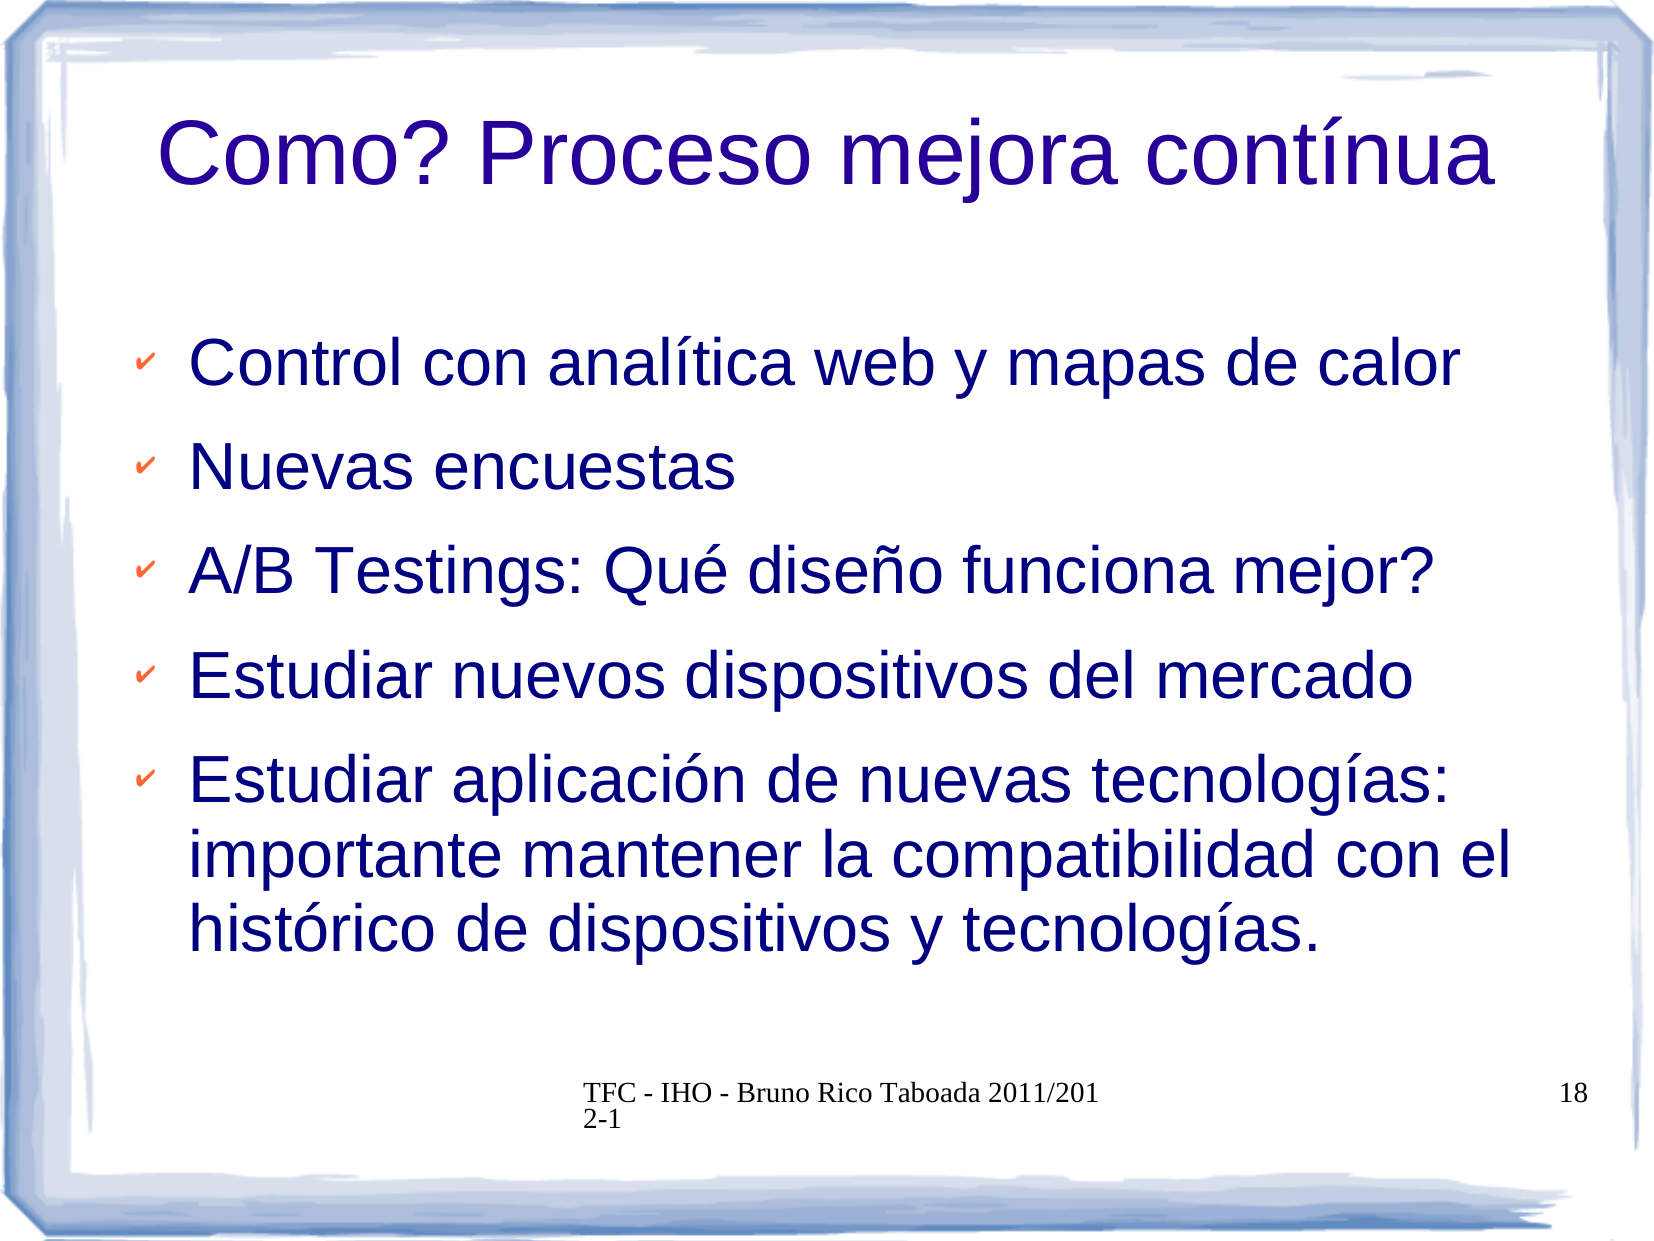

# Como? Proceso mejora contínua
Control con analítica web y mapas de calor
Nuevas encuestas
A/B Testings: Qué diseño funciona mejor?
Estudiar nuevos dispositivos del mercado
Estudiar aplicación de nuevas tecnologías: importante mantener la compatibilidad con el histórico de dispositivos y tecnologías.
TFC - IHO - Bruno Rico Taboada 2011/2012-1
18